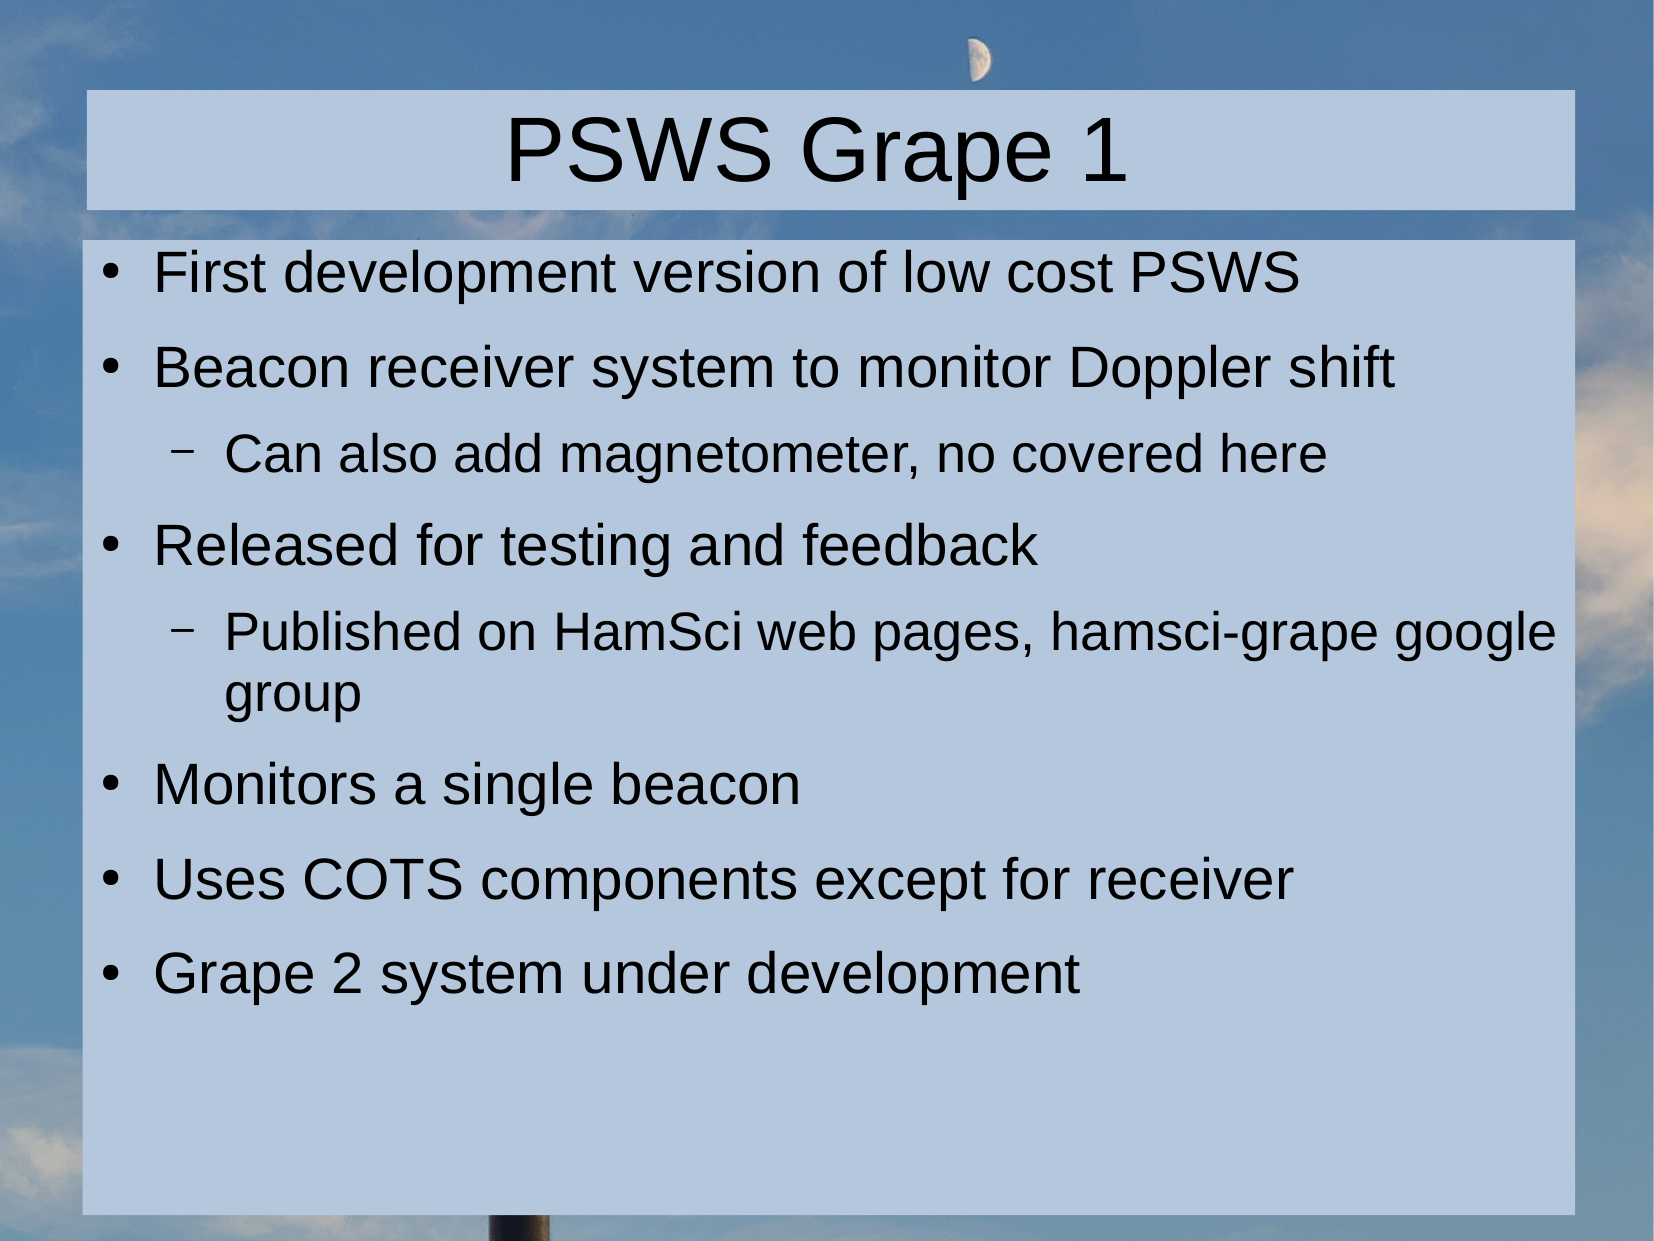

# PSWS Grape 1
First development version of low cost PSWS
Beacon receiver system to monitor Doppler shift
Can also add magnetometer, no covered here
Released for testing and feedback
Published on HamSci web pages, hamsci-grape google group
Monitors a single beacon
Uses COTS components except for receiver
Grape 2 system under development